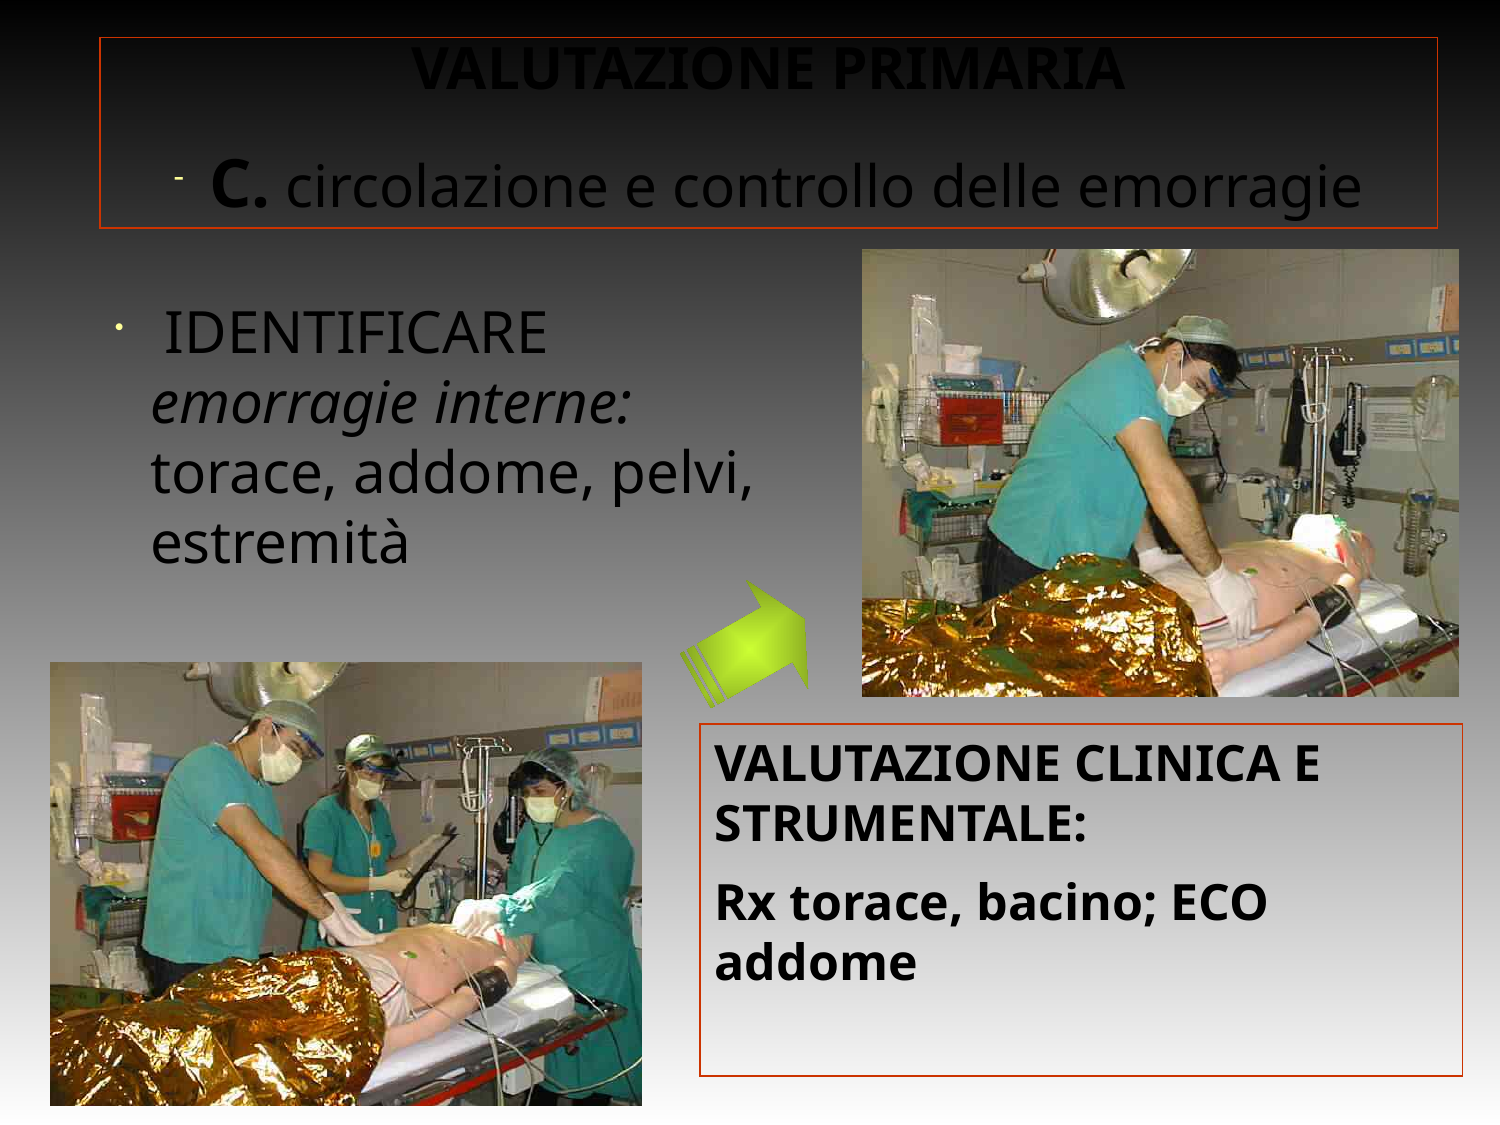

VALUTAZIONE PRIMARIA
C. circolazione e controllo delle emorragie
 IDENTIFICARE emorragie interne: torace, addome, pelvi, estremità
VALUTAZIONE CLINICA E STRUMENTALE:
Rx torace, bacino; ECO addome